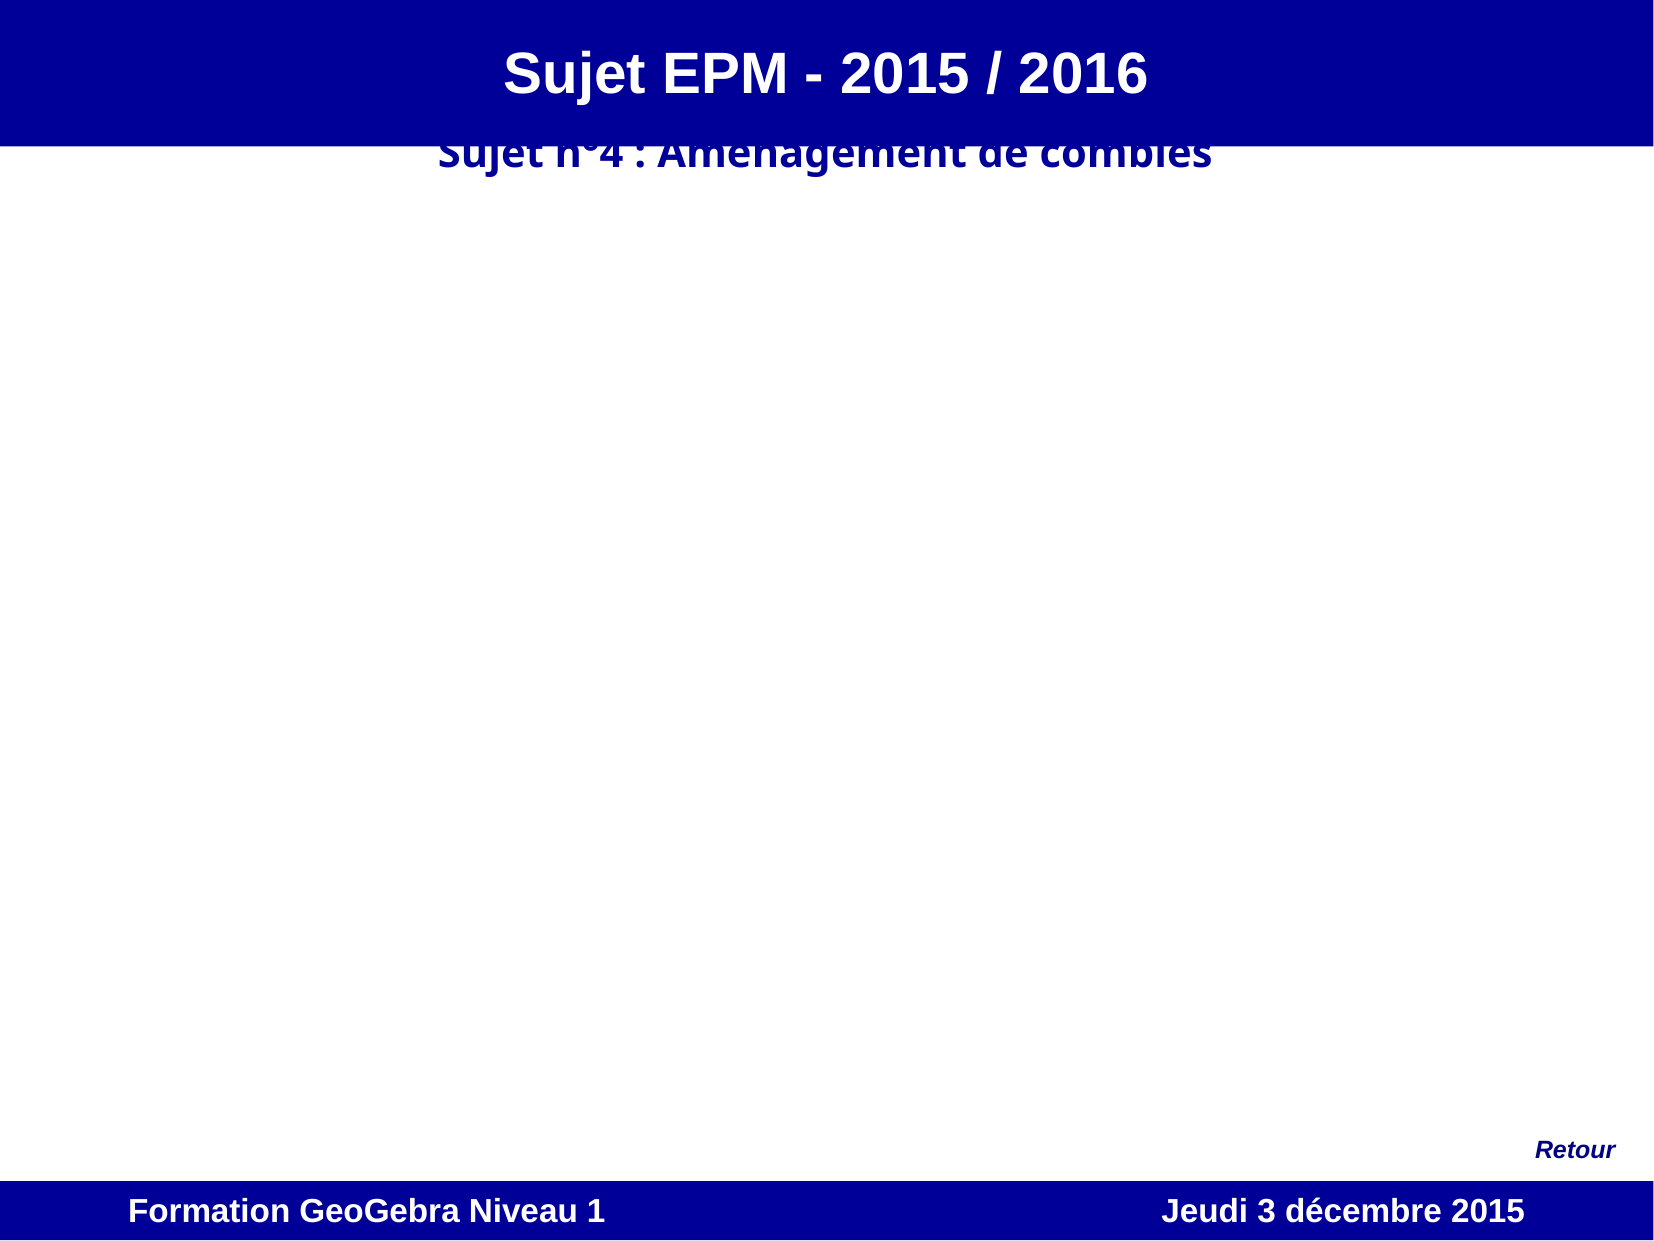

# Sujet EPM - 2015 / 2016
Sujet n°4 : Aménagement de combles
Retour
Formation GeoGebra Niveau 1								Jeudi 3 décembre 2015